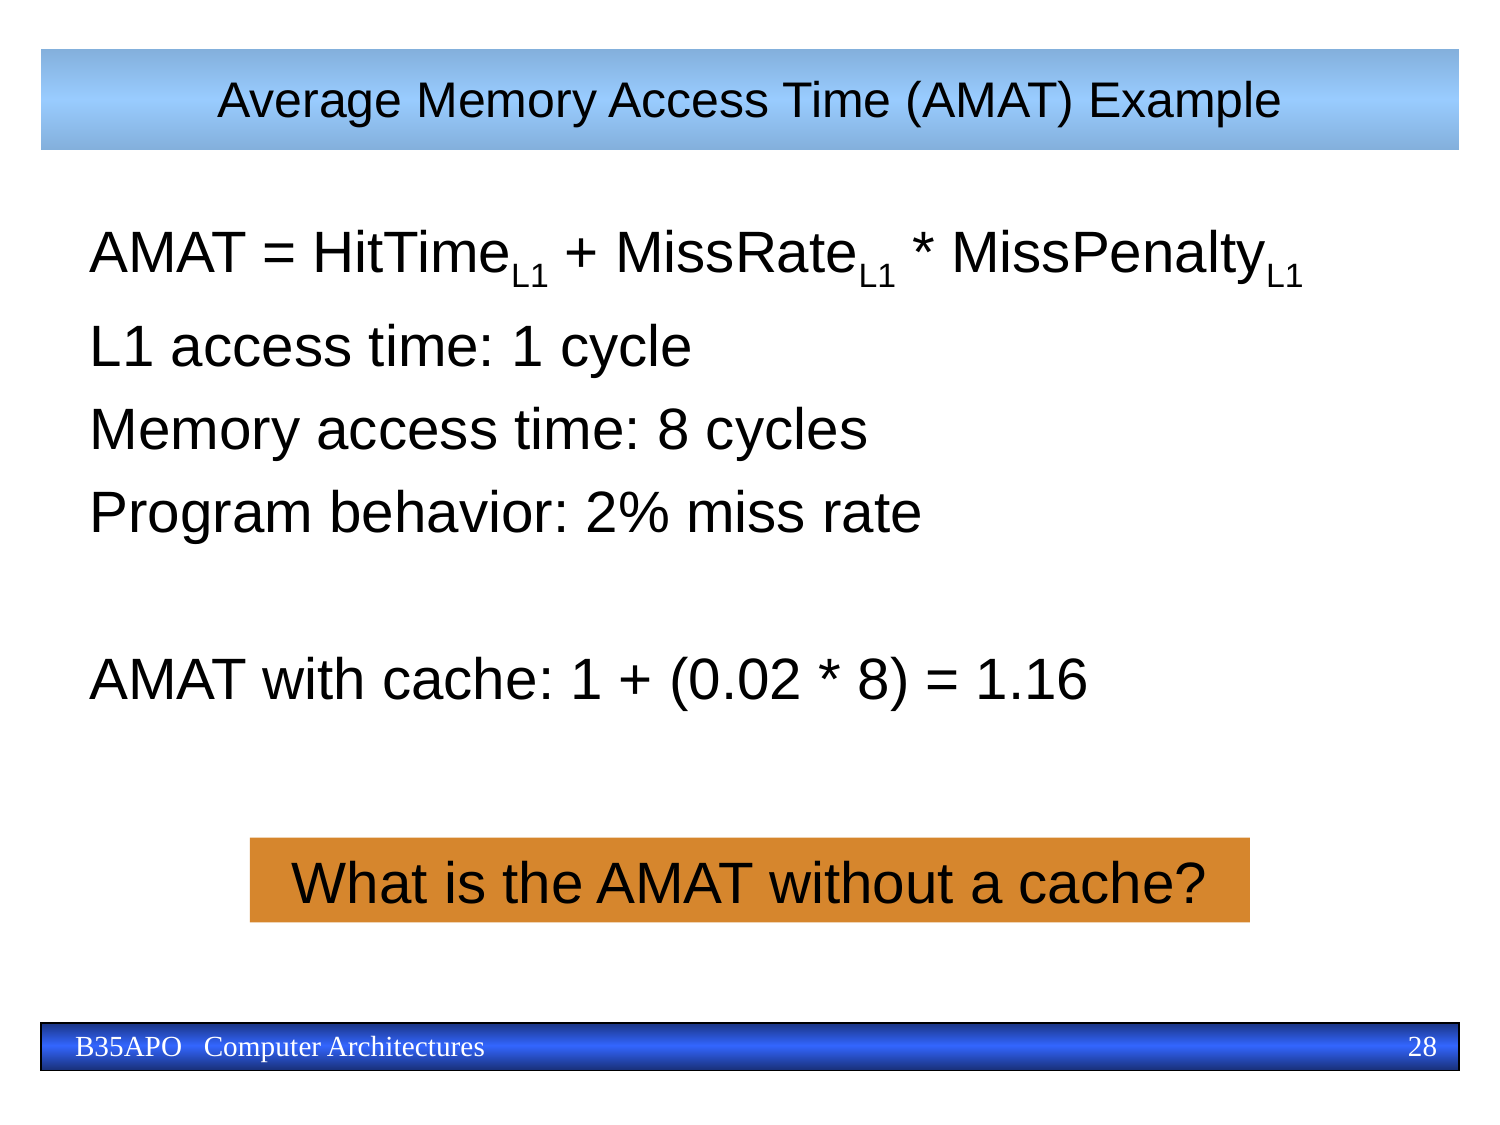

# Average Memory Access Time (AMAT) Example
AMAT = HitTimeL1 + MissRateL1 * MissPenaltyL1
L1 access time: 1 cycle
Memory access time: 8 cycles
Program behavior: 2% miss rate
AMAT with cache: 1 + (0.02 * 8) = 1.16
What is the AMAT without a cache?
B35APO Computer Architectures
28